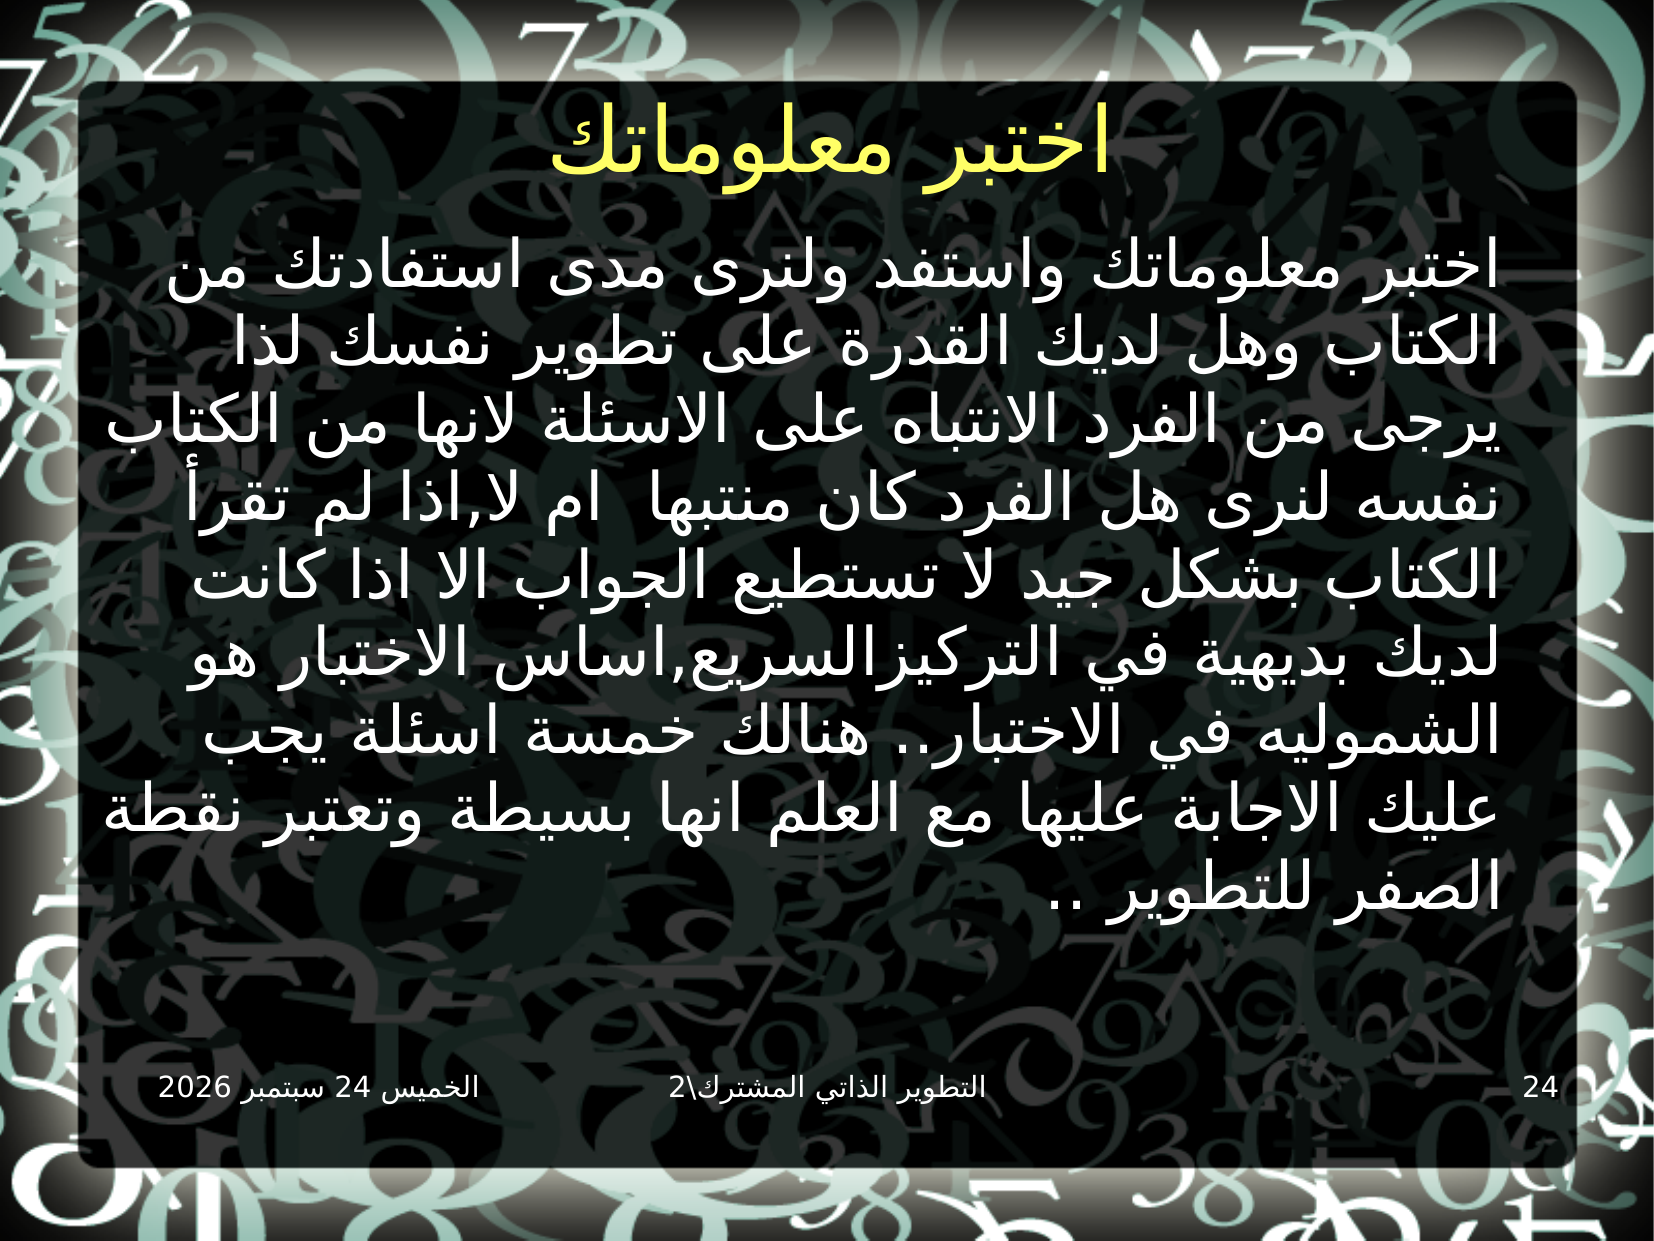

# اختبر معلوماتك
اختبر معلوماتك واستفد ولنرى مدى استفادتك من الكتاب وهل لديك القدرة على تطوير نفسك لذا يرجى من الفرد الانتباه على الاسئلة لانها من الكتاب نفسه لنرى هل الفرد كان منتبها ام لا,اذا لم تقرأ الكتاب بشكل جيد لا تستطيع الجواب الا اذا كانت لديك بديهية في التركيزالسريع,اساس الاختبار هو الشموليه في الاختبار.. هنالك خمسة اسئلة يجب عليك الاجابة عليها مع العلم انها بسيطة وتعتبر نقطة الصفر للتطوير ..
التطوير الذاتي المشترك\2
24